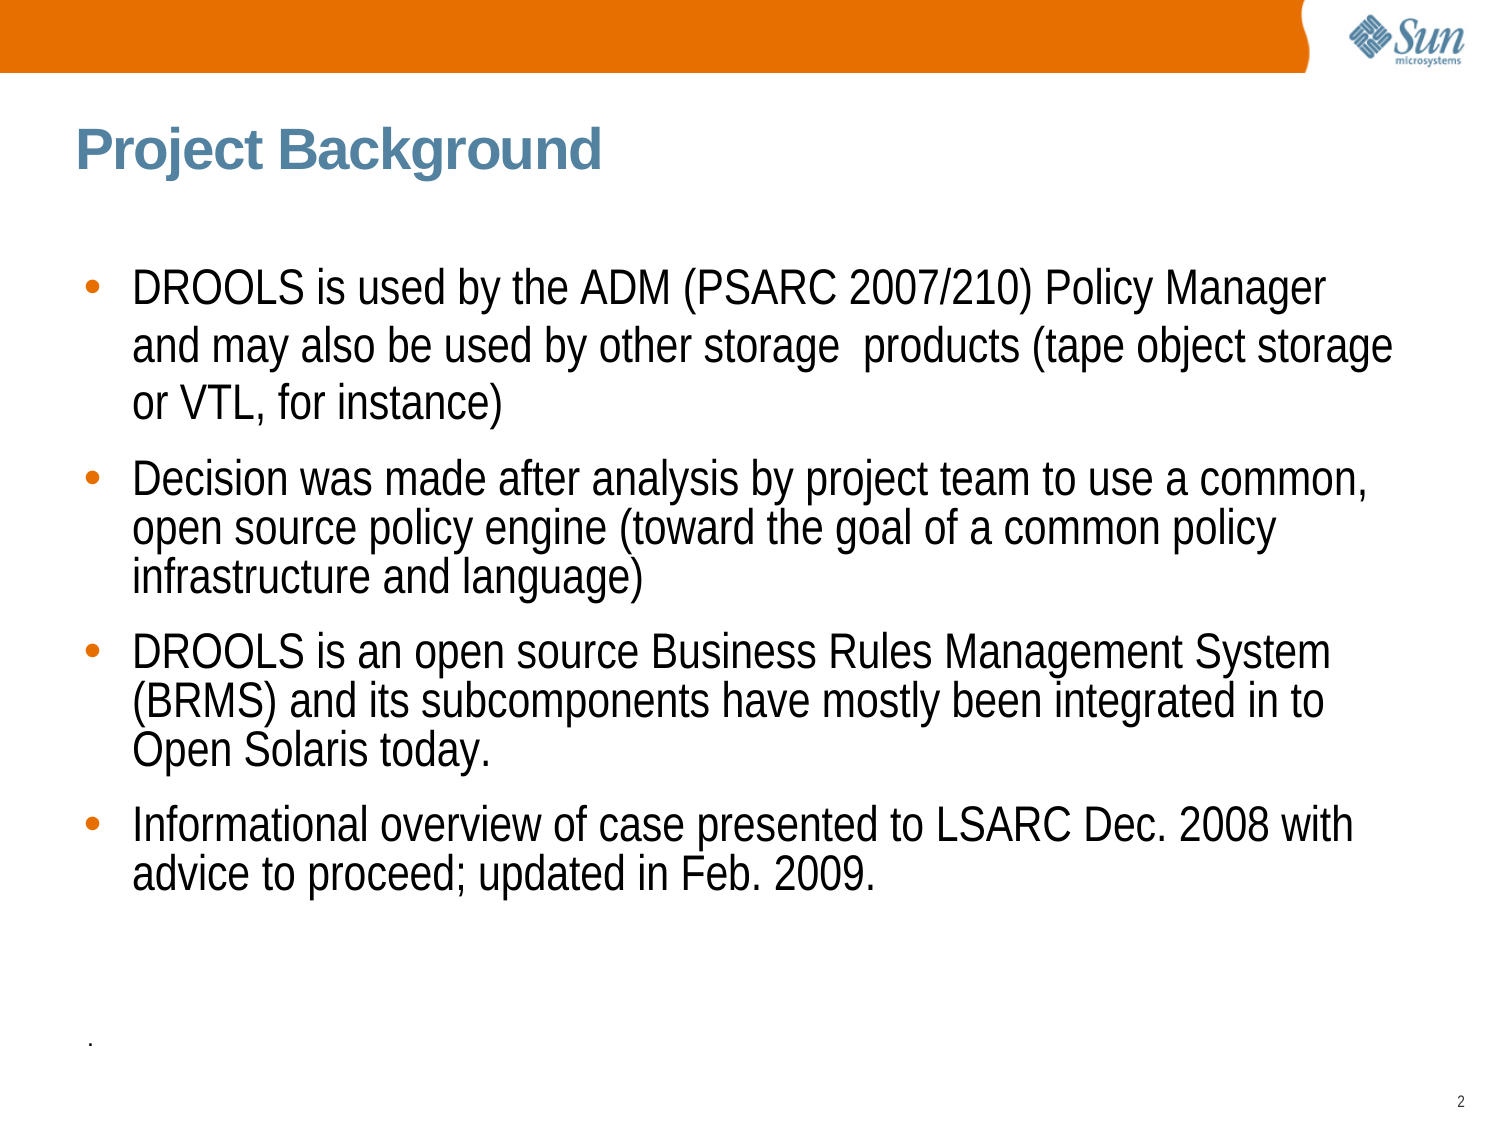

# Project Background
DROOLS is used by the ADM (PSARC 2007/210) Policy Manager and may also be used by other storage products (tape object storage or VTL, for instance)
Decision was made after analysis by project team to use a common, open source policy engine (toward the goal of a common policy infrastructure and language)
DROOLS is an open source Business Rules Management System (BRMS) and its subcomponents have mostly been integrated in to Open Solaris today.
Informational overview of case presented to LSARC Dec. 2008 with advice to proceed; updated in Feb. 2009.
.